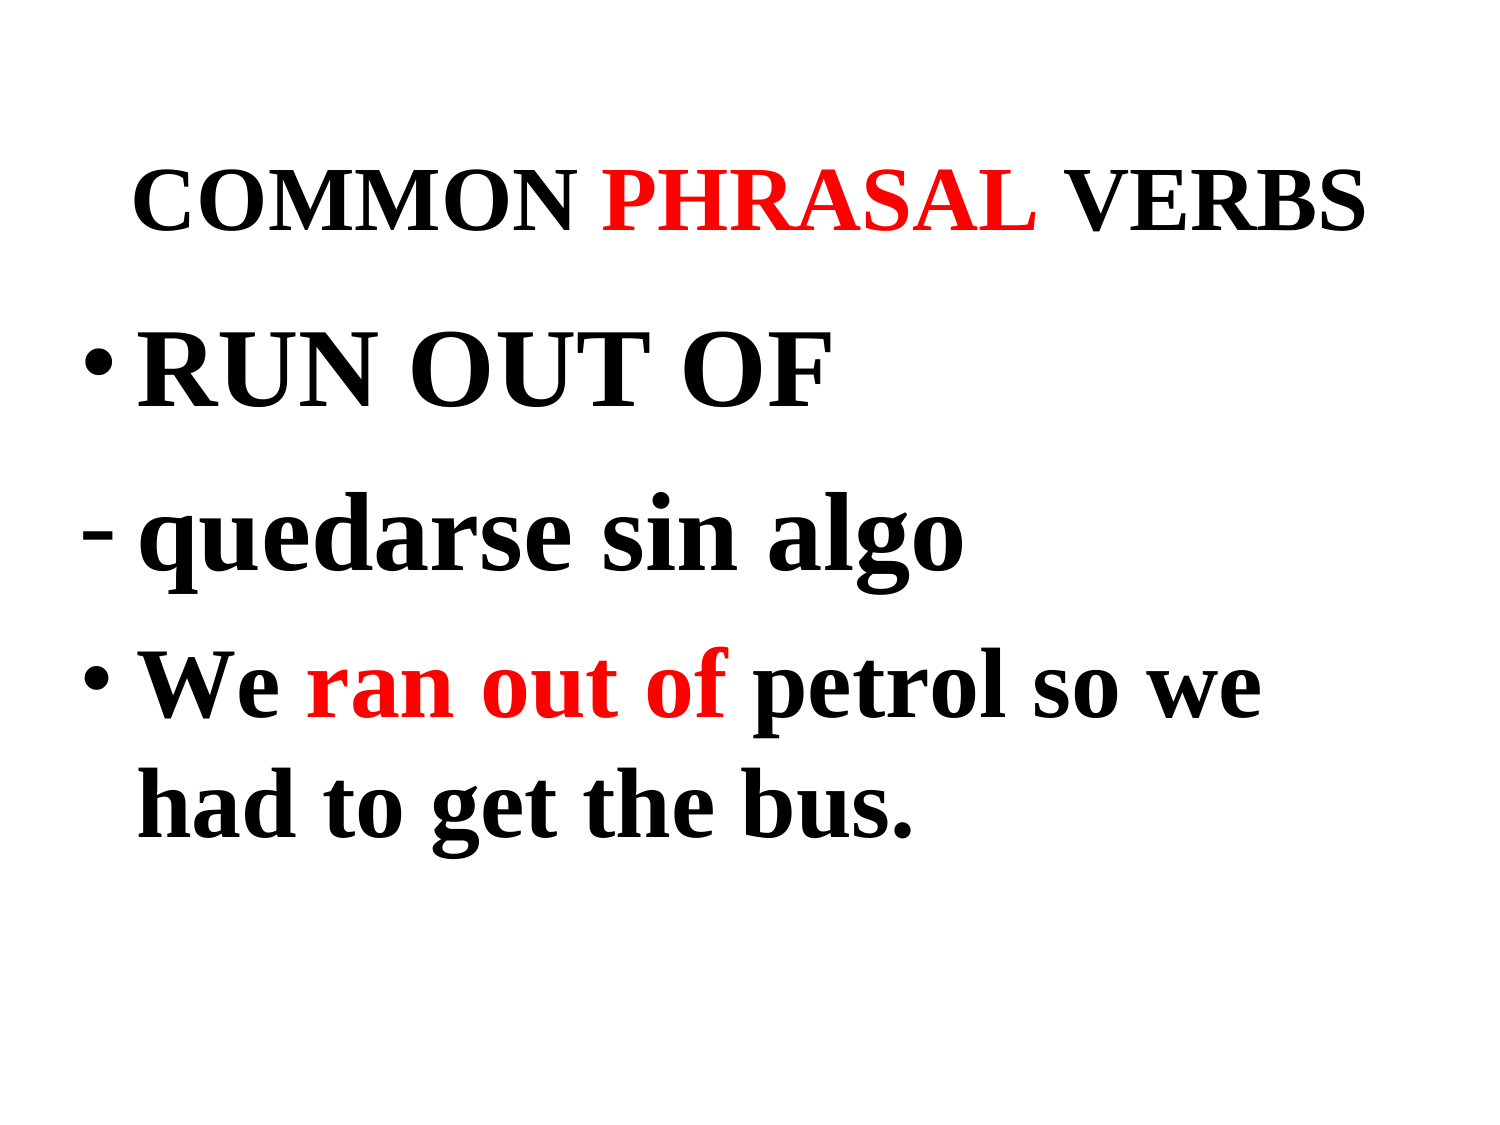

# COMMON PHRASAL VERBS
RUN OUT OF
quedarse sin algo
We ran out of petrol so we had to get the bus.